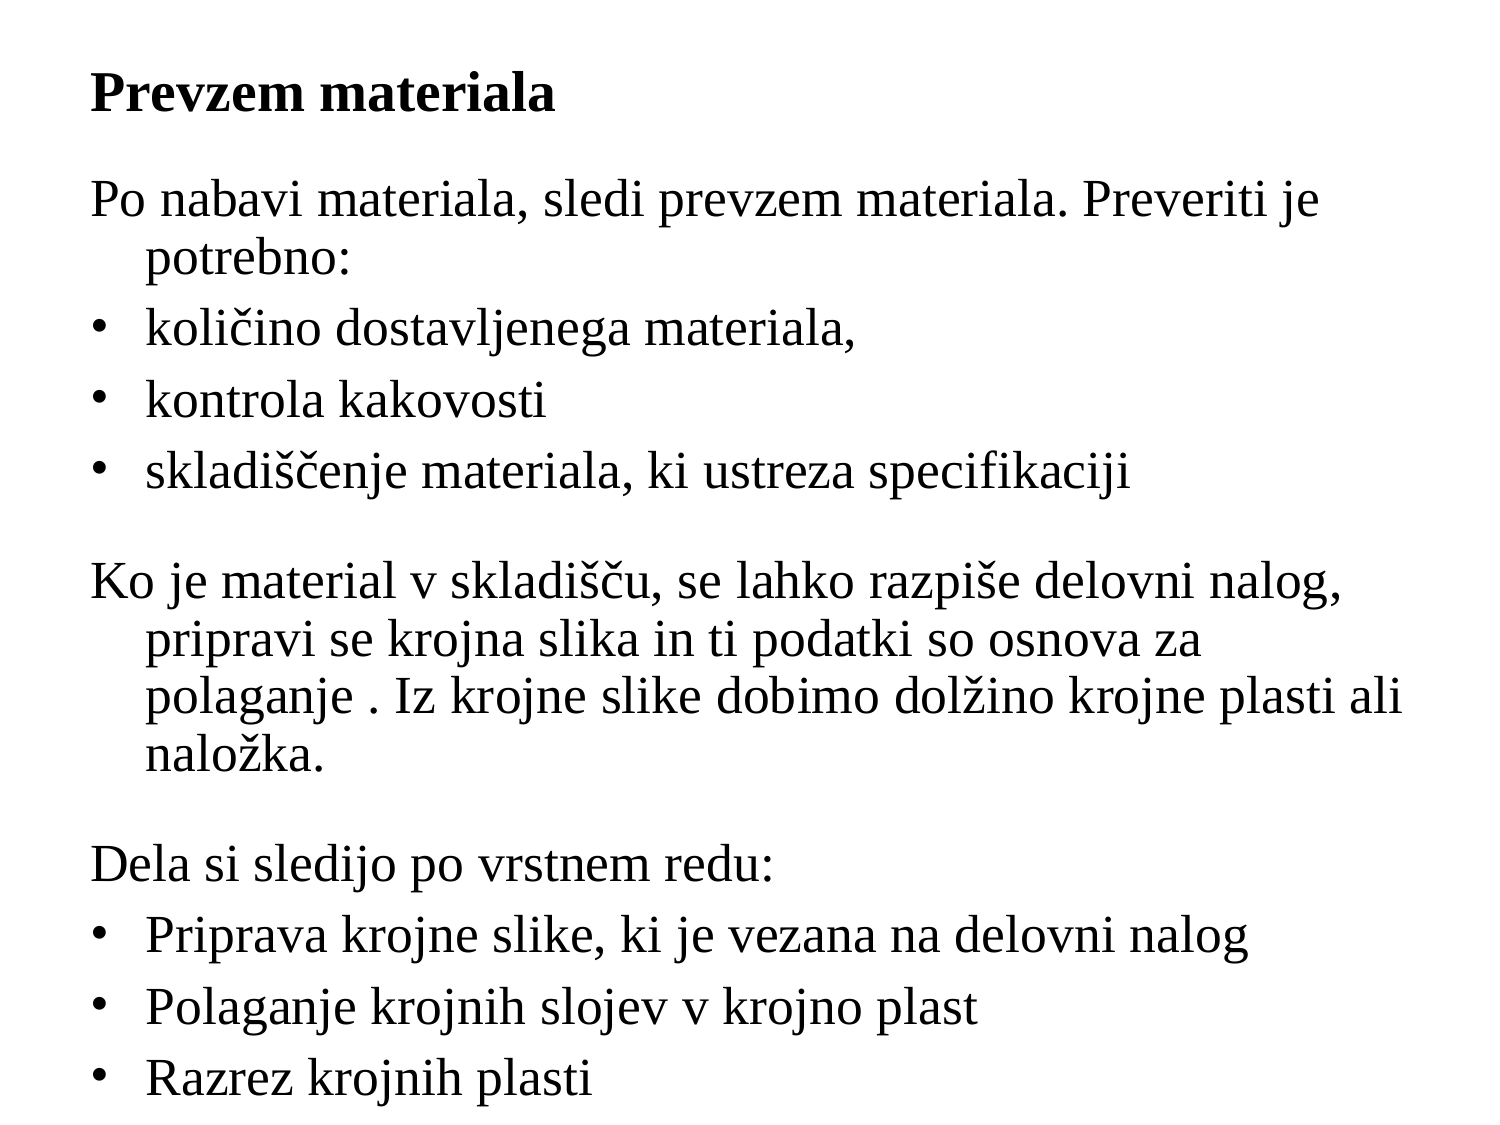

# Prevzem materiala
Po nabavi materiala, sledi prevzem materiala. Preveriti je potrebno:
količino dostavljenega materiala,
kontrola kakovosti
skladiščenje materiala, ki ustreza specifikaciji
Ko je material v skladišču, se lahko razpiše delovni nalog, pripravi se krojna slika in ti podatki so osnova za polaganje . Iz krojne slike dobimo dolžino krojne plasti ali naložka.
Dela si sledijo po vrstnem redu:
Priprava krojne slike, ki je vezana na delovni nalog
Polaganje krojnih slojev v krojno plast
Razrez krojnih plasti